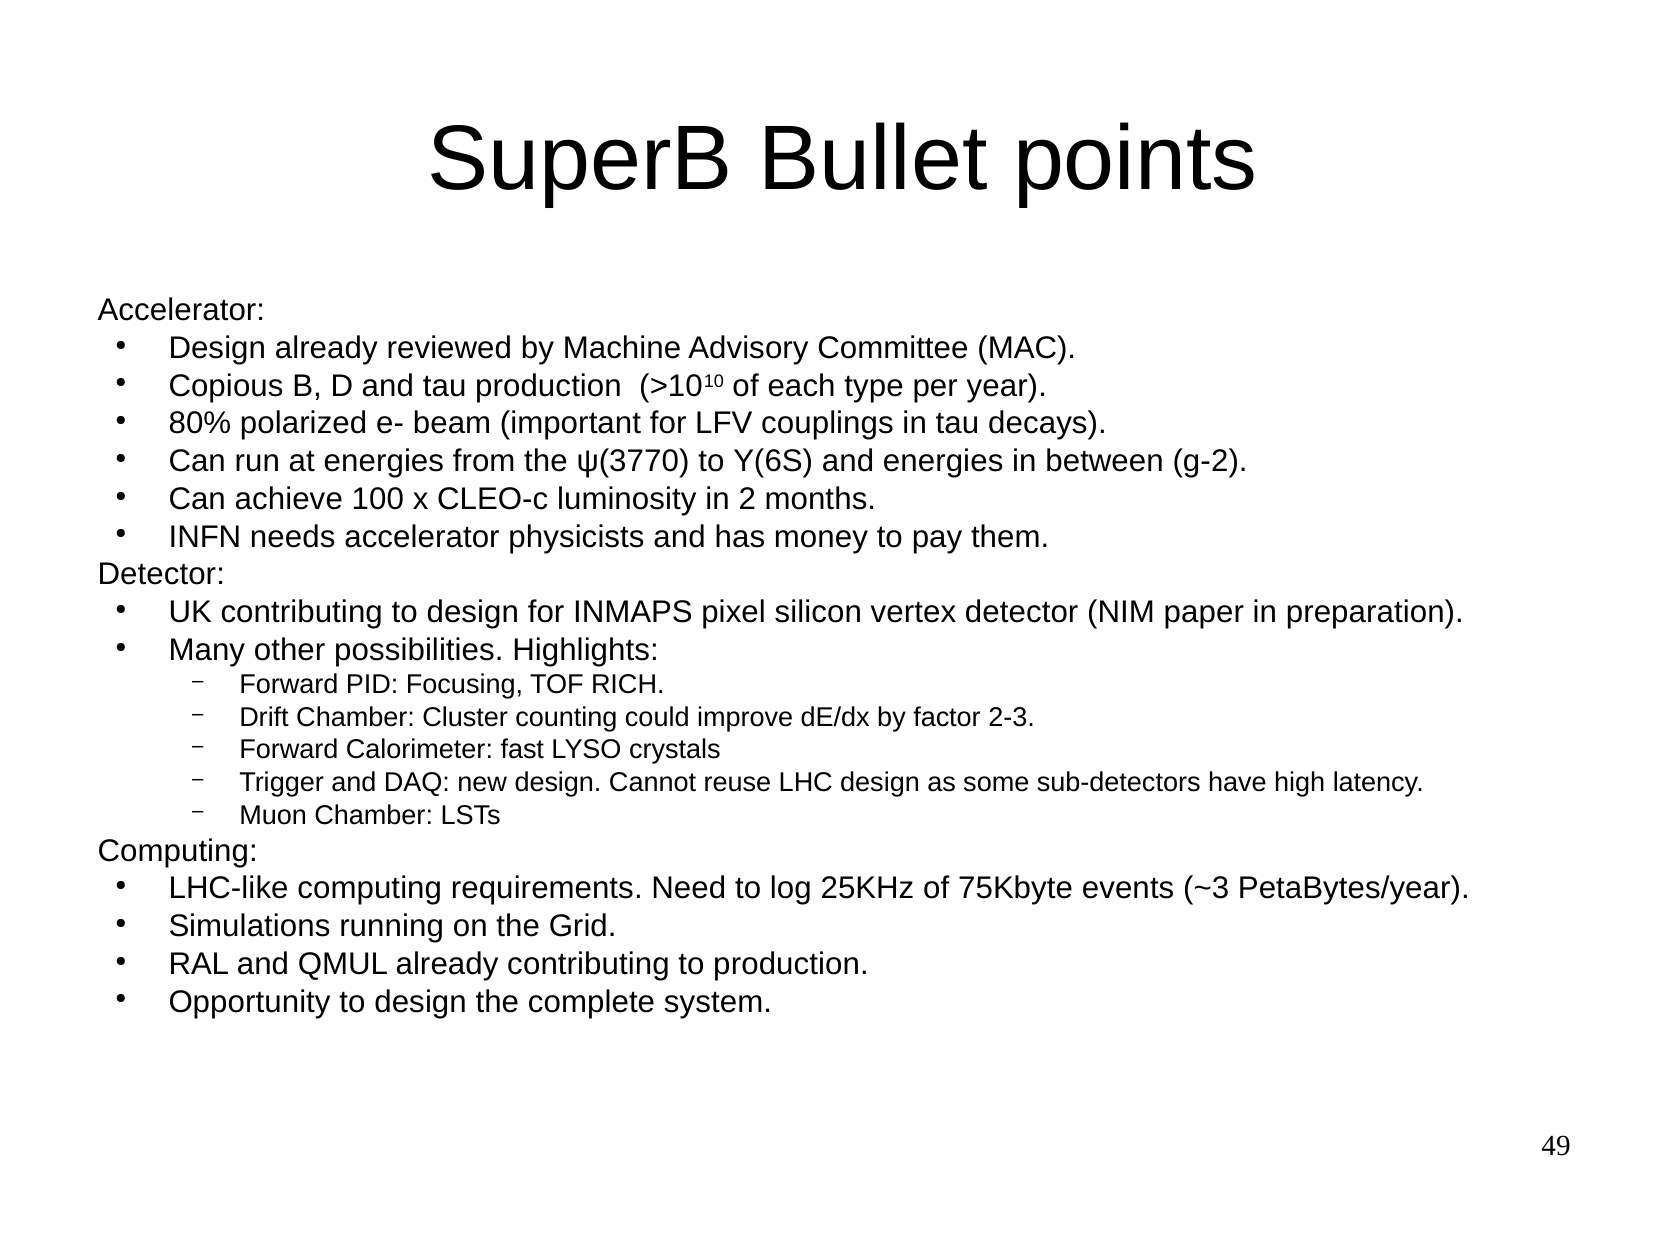

# SuperB Bullet points
Accelerator:
Design already reviewed by Machine Advisory Committee (MAC).
Copious B, D and tau production (>1010 of each type per year).
80% polarized e- beam (important for LFV couplings in tau decays).
Can run at energies from the ψ(3770) to Υ(6S) and energies in between (g-2).
Can achieve 100 x CLEO-c luminosity in 2 months.
INFN needs accelerator physicists and has money to pay them.
Detector:
UK contributing to design for INMAPS pixel silicon vertex detector (NIM paper in preparation).
Many other possibilities. Highlights:
Forward PID: Focusing, TOF RICH.
Drift Chamber: Cluster counting could improve dE/dx by factor 2-3.
Forward Calorimeter: fast LYSO crystals
Trigger and DAQ: new design. Cannot reuse LHC design as some sub-detectors have high latency.
Muon Chamber: LSTs
Computing:
LHC-like computing requirements. Need to log 25KHz of 75Kbyte events (~3 PetaBytes/year).
Simulations running on the Grid.
RAL and QMUL already contributing to production.
Opportunity to design the complete system.
49